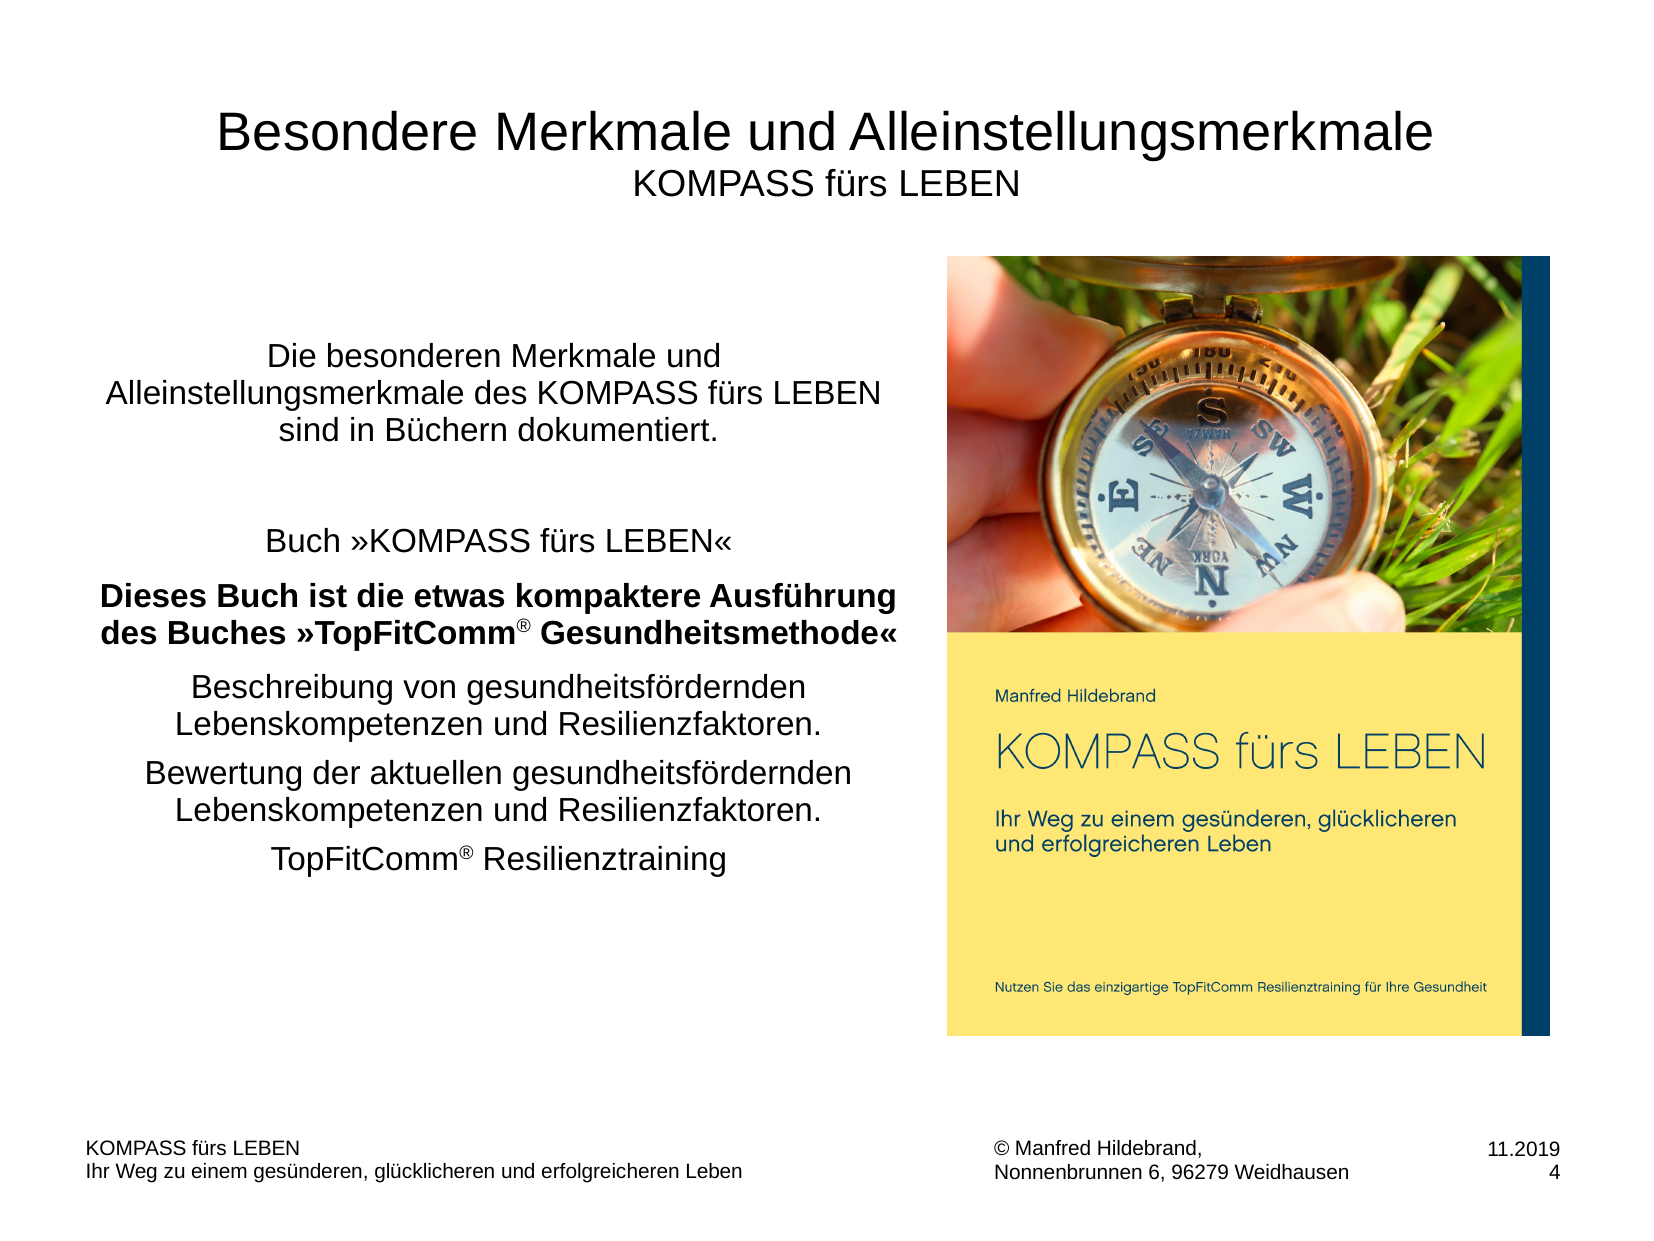

# Besondere Merkmale und Alleinstellungsmerkmale KOMPASS fürs LEBEN
Die besonderen Merkmale und
Alleinstellungsmerkmale des KOMPASS fürs LEBEN
sind in Büchern dokumentiert.
Buch »KOMPASS fürs LEBEN«
Dieses Buch ist die etwas kompaktere Ausführung
des Buches »TopFitComm® Gesundheitsmethode«
Beschreibung von gesundheitsfördernden
Lebenskompetenzen und Resilienzfaktoren.
Bewertung der aktuellen gesundheitsfördernden
Lebenskompetenzen und Resilienzfaktoren.
TopFitComm® Resilienztraining
KOMPASS fürs LEBEN
Ihr Weg zu einem gesünderen, glücklicheren und erfolgreicheren Leben
© Manfred Hildebrand,
Nonnenbrunnen 6, 96279 Weidhausen
11.2019
4